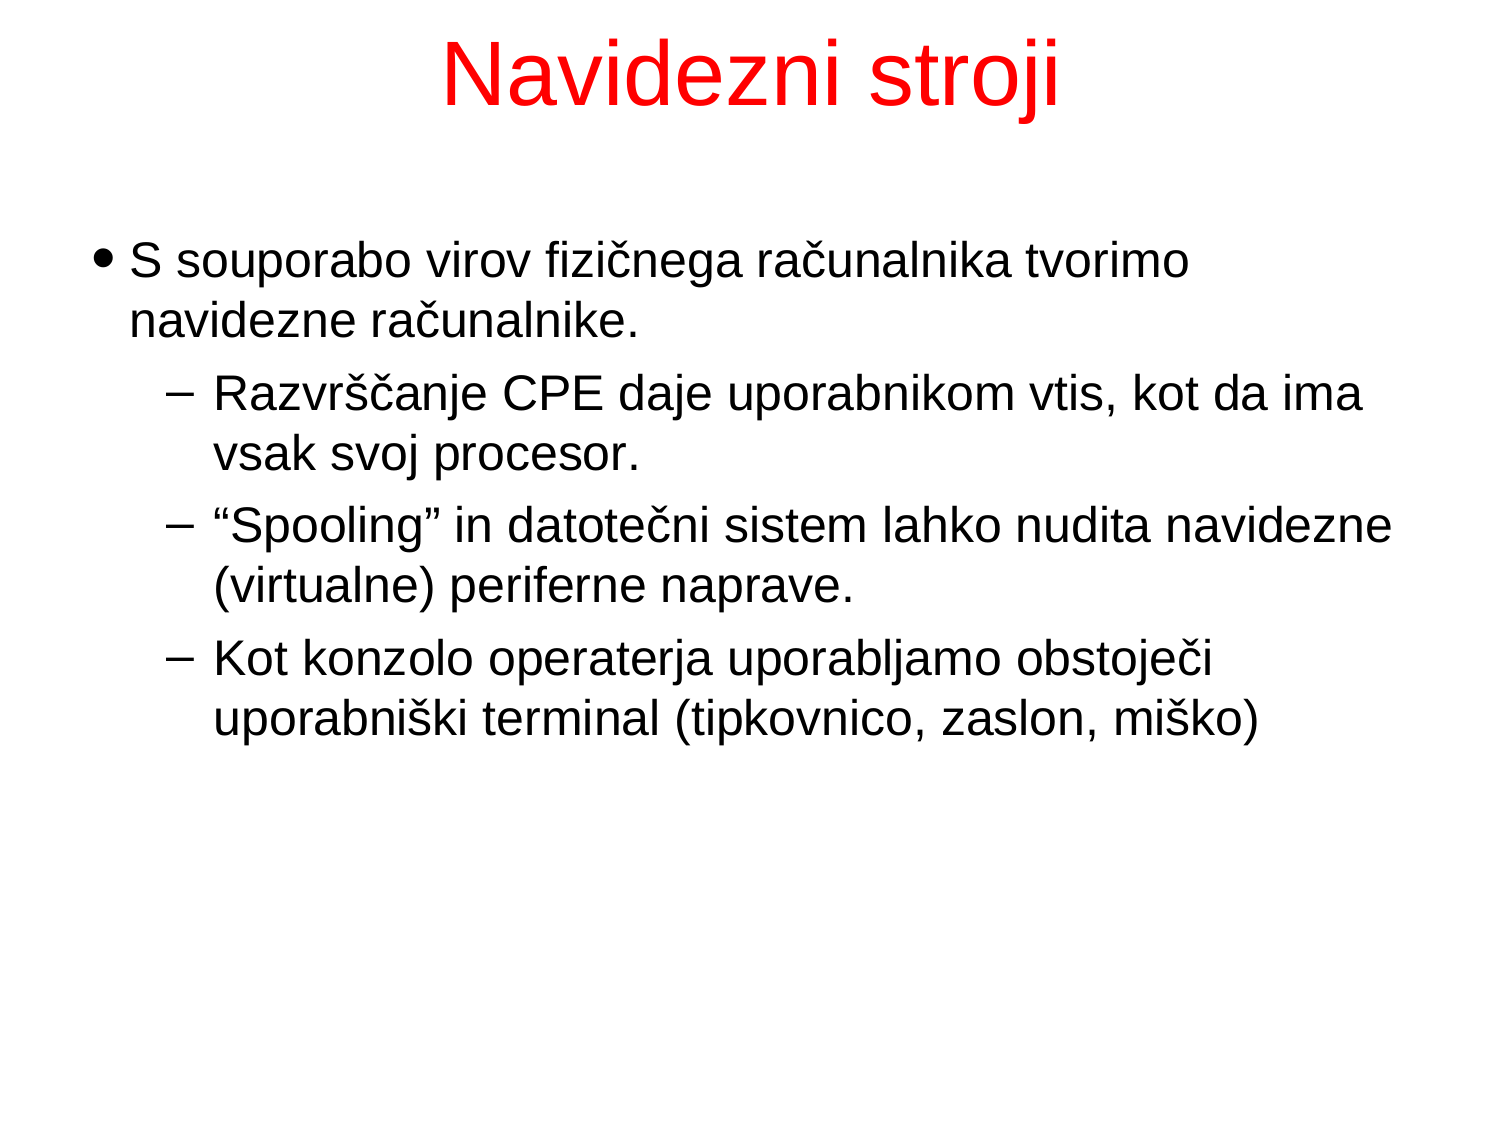

Navidezni stroji
# S souporabo virov fizičnega računalnika tvorimo navidezne računalnike.
Razvrščanje CPE daje uporabnikom vtis, kot da ima vsak svoj procesor.
“Spooling” in datotečni sistem lahko nudita navidezne (virtualne) periferne naprave.
Kot konzolo operaterja uporabljamo obstoječi uporabniški terminal (tipkovnico, zaslon, miško)